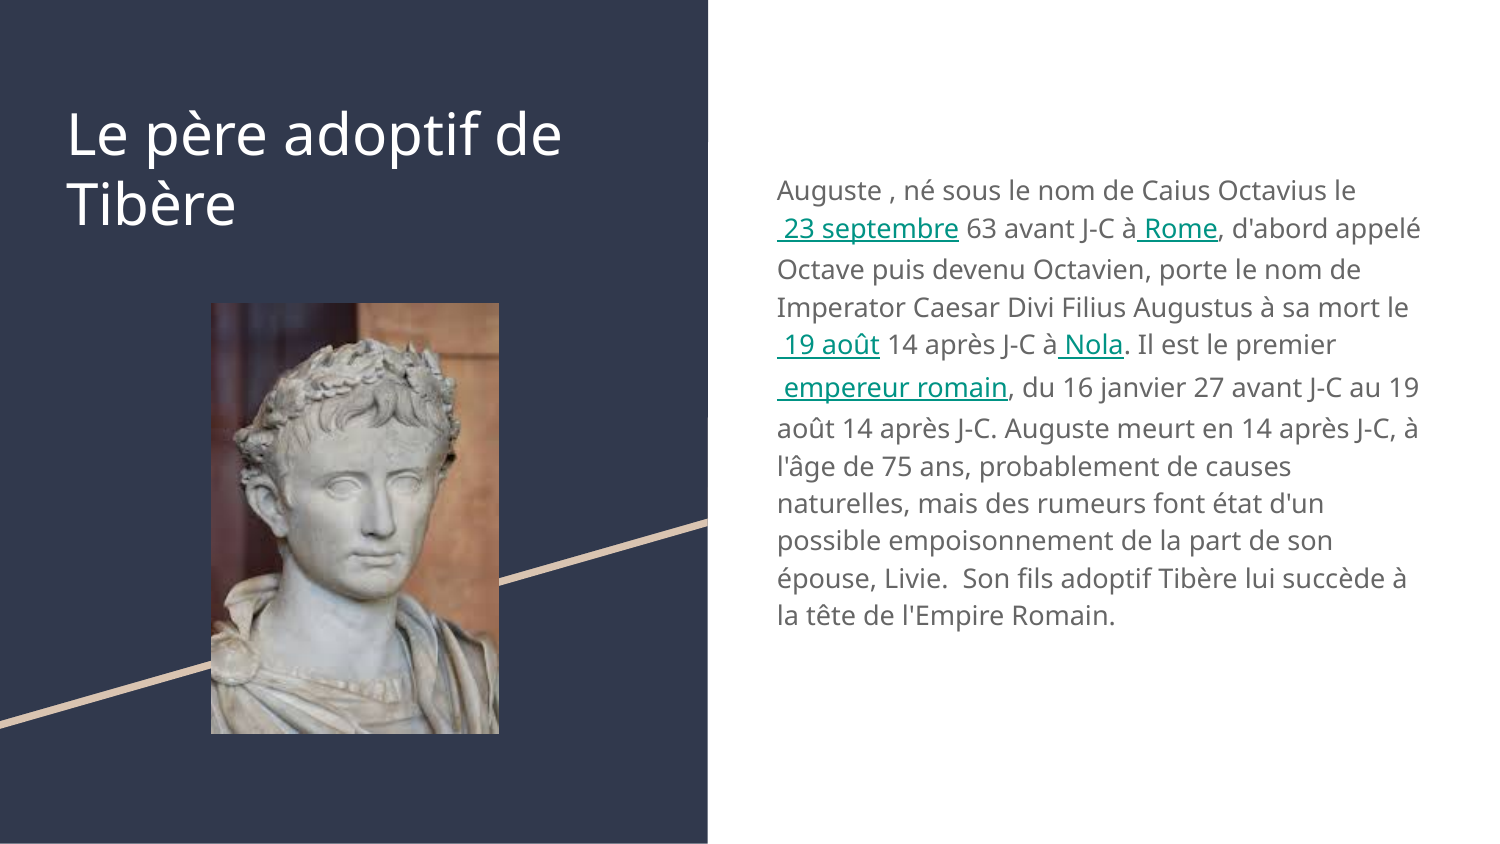

# Le père adoptif de Tibère
Auguste , né sous le nom de Caius Octavius le 23 septembre 63 avant J-C à Rome, d'abord appelé Octave puis devenu Octavien, porte le nom de Imperator Caesar Divi Filius Augustus à sa mort le 19 août 14 après J-C à Nola. Il est le premier empereur romain, du 16 janvier 27 avant J-C au 19 août 14 après J-C. Auguste meurt en 14 après J-C, à l'âge de 75 ans, probablement de causes naturelles, mais des rumeurs font état d'un possible empoisonnement de la part de son épouse, Livie. Son fils adoptif Tibère lui succède à la tête de l'Empire Romain.